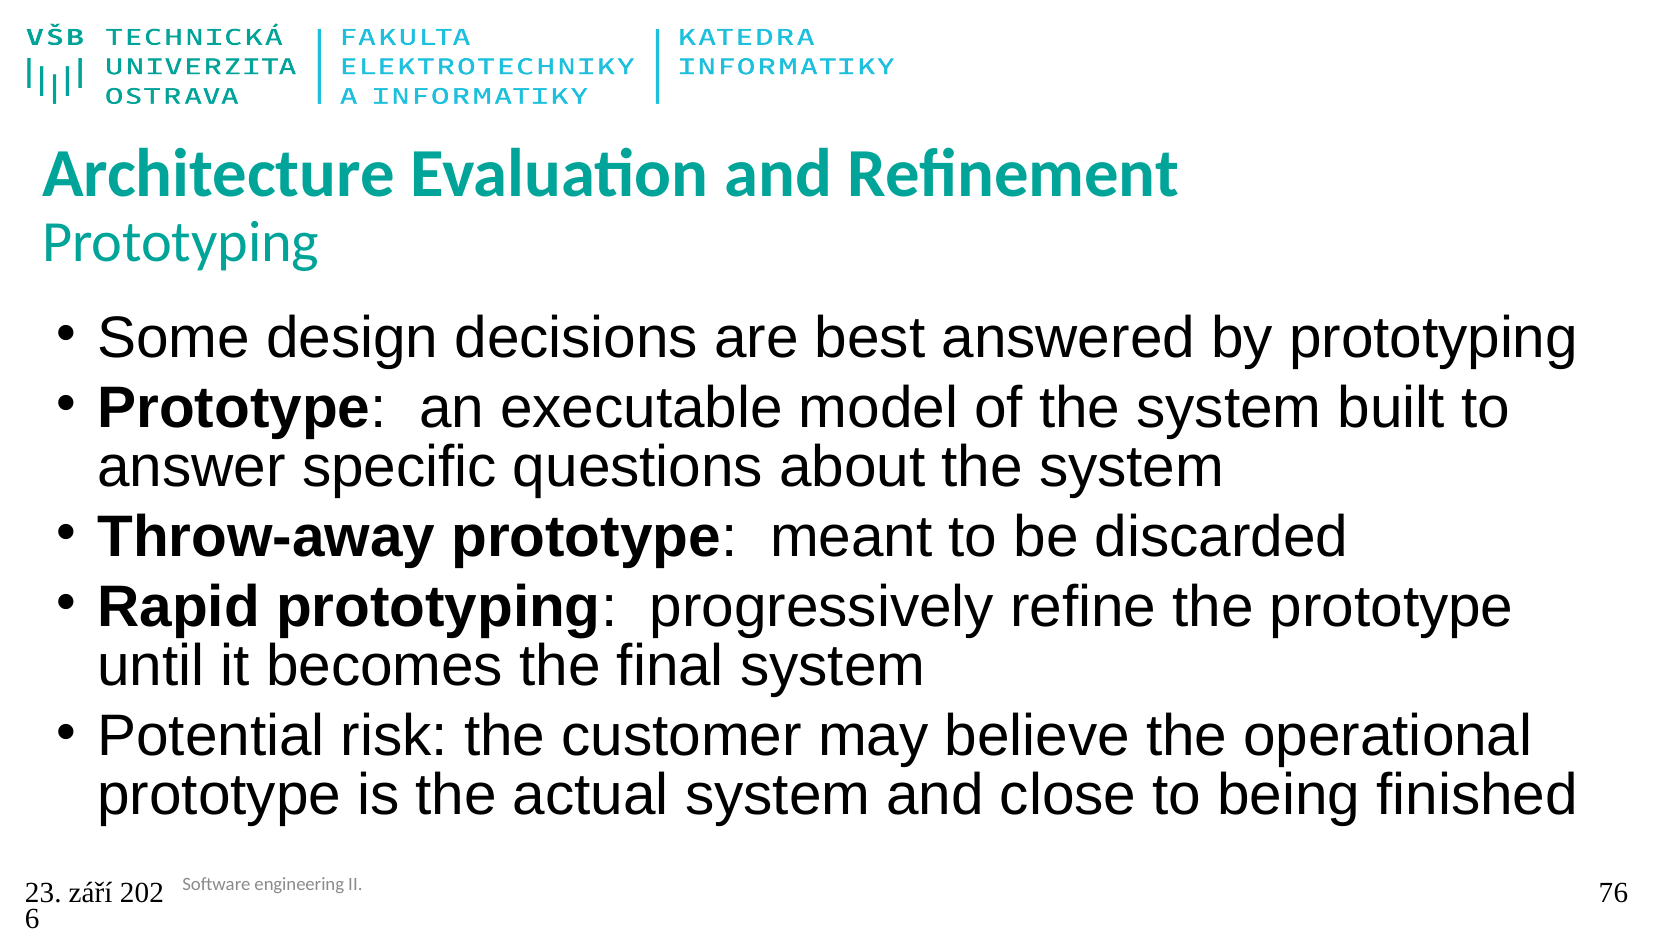

Architecture Evaluation and Refinement
Prototyping
# Some design decisions are best answered by prototyping
Prototype: an executable model of the system built to answer specific questions about the system
Throw-away prototype: meant to be discarded
Rapid prototyping: progressively refine the prototype until it becomes the final system
Potential risk: the customer may believe the operational prototype is the actual system and close to being finished
Software engineering II.
76